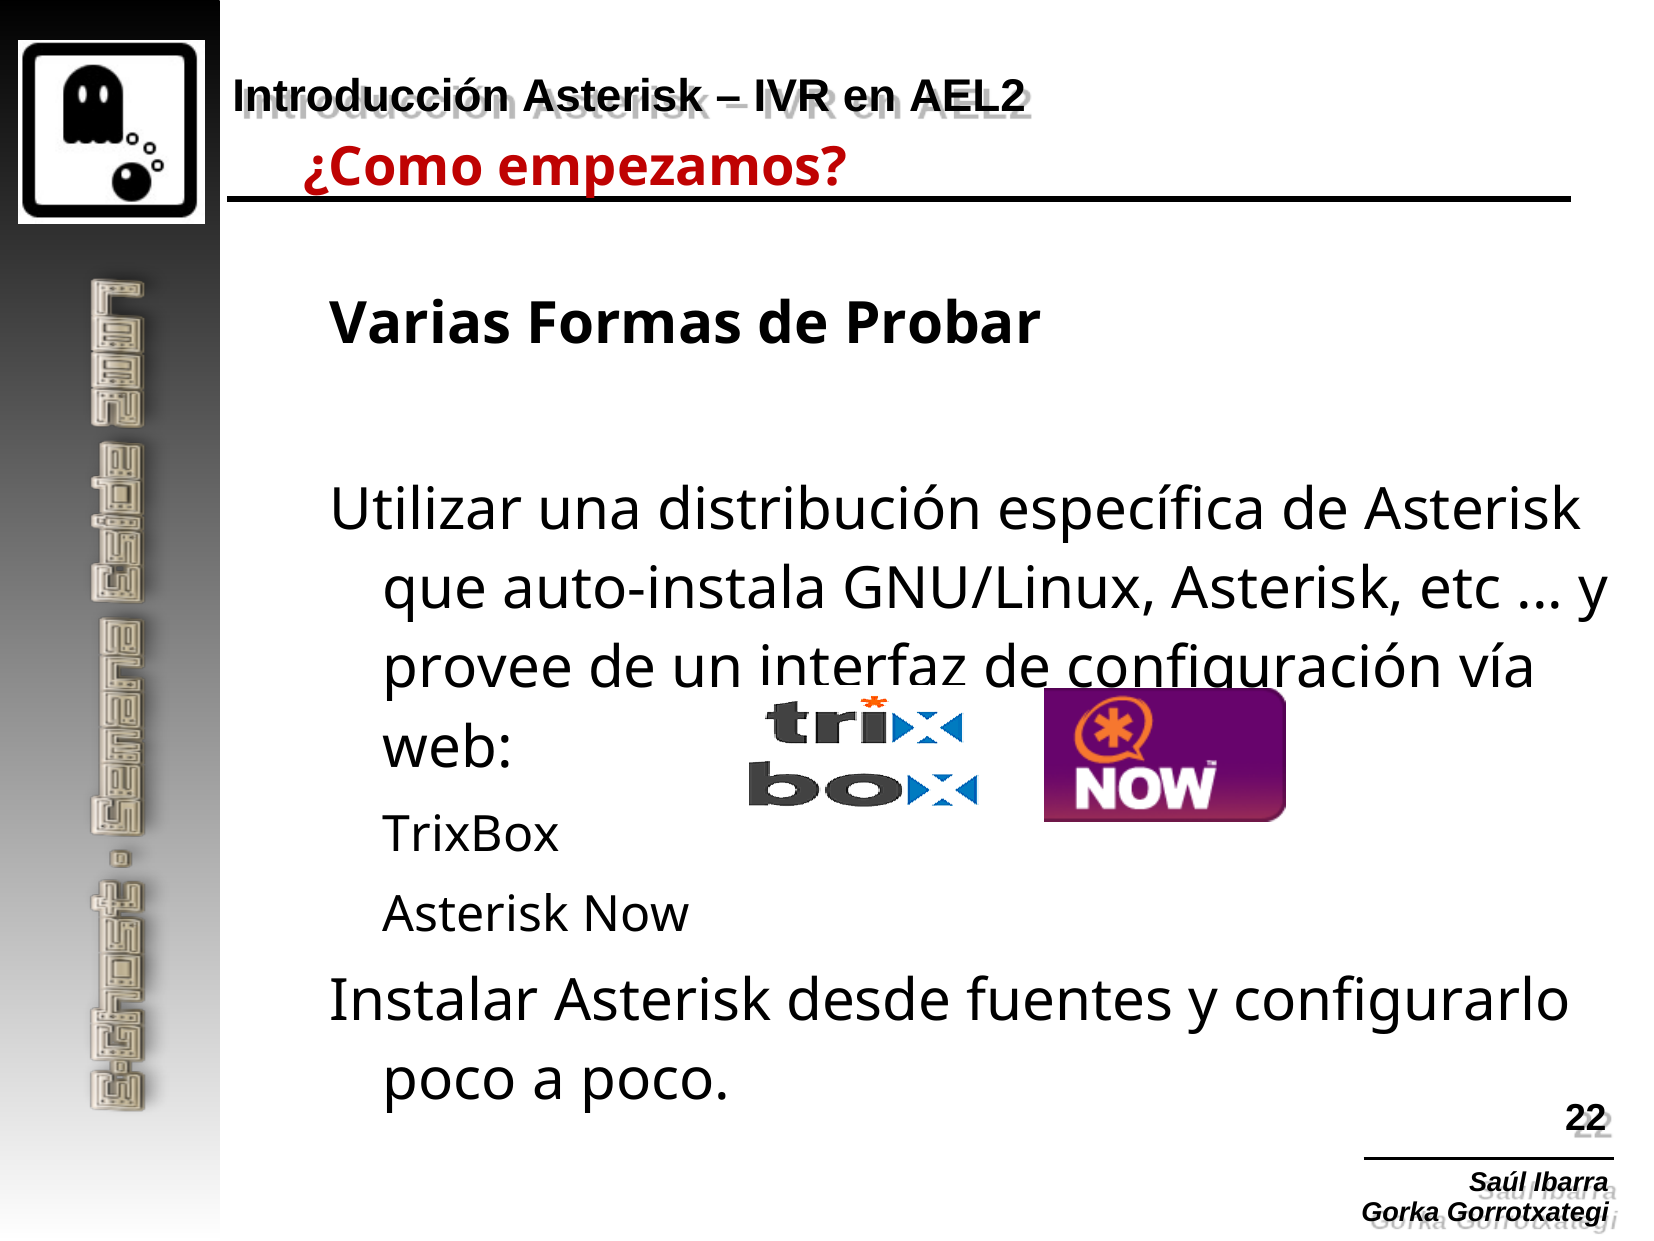

¿Como empezamos?
# Varias Formas de Probar
Utilizar una distribución específica de Asterisk que auto-instala GNU/Linux, Asterisk, etc ... y provee de un interfaz de configuración vía web:
TrixBox
Asterisk Now
Instalar Asterisk desde fuentes y configurarlo poco a poco.